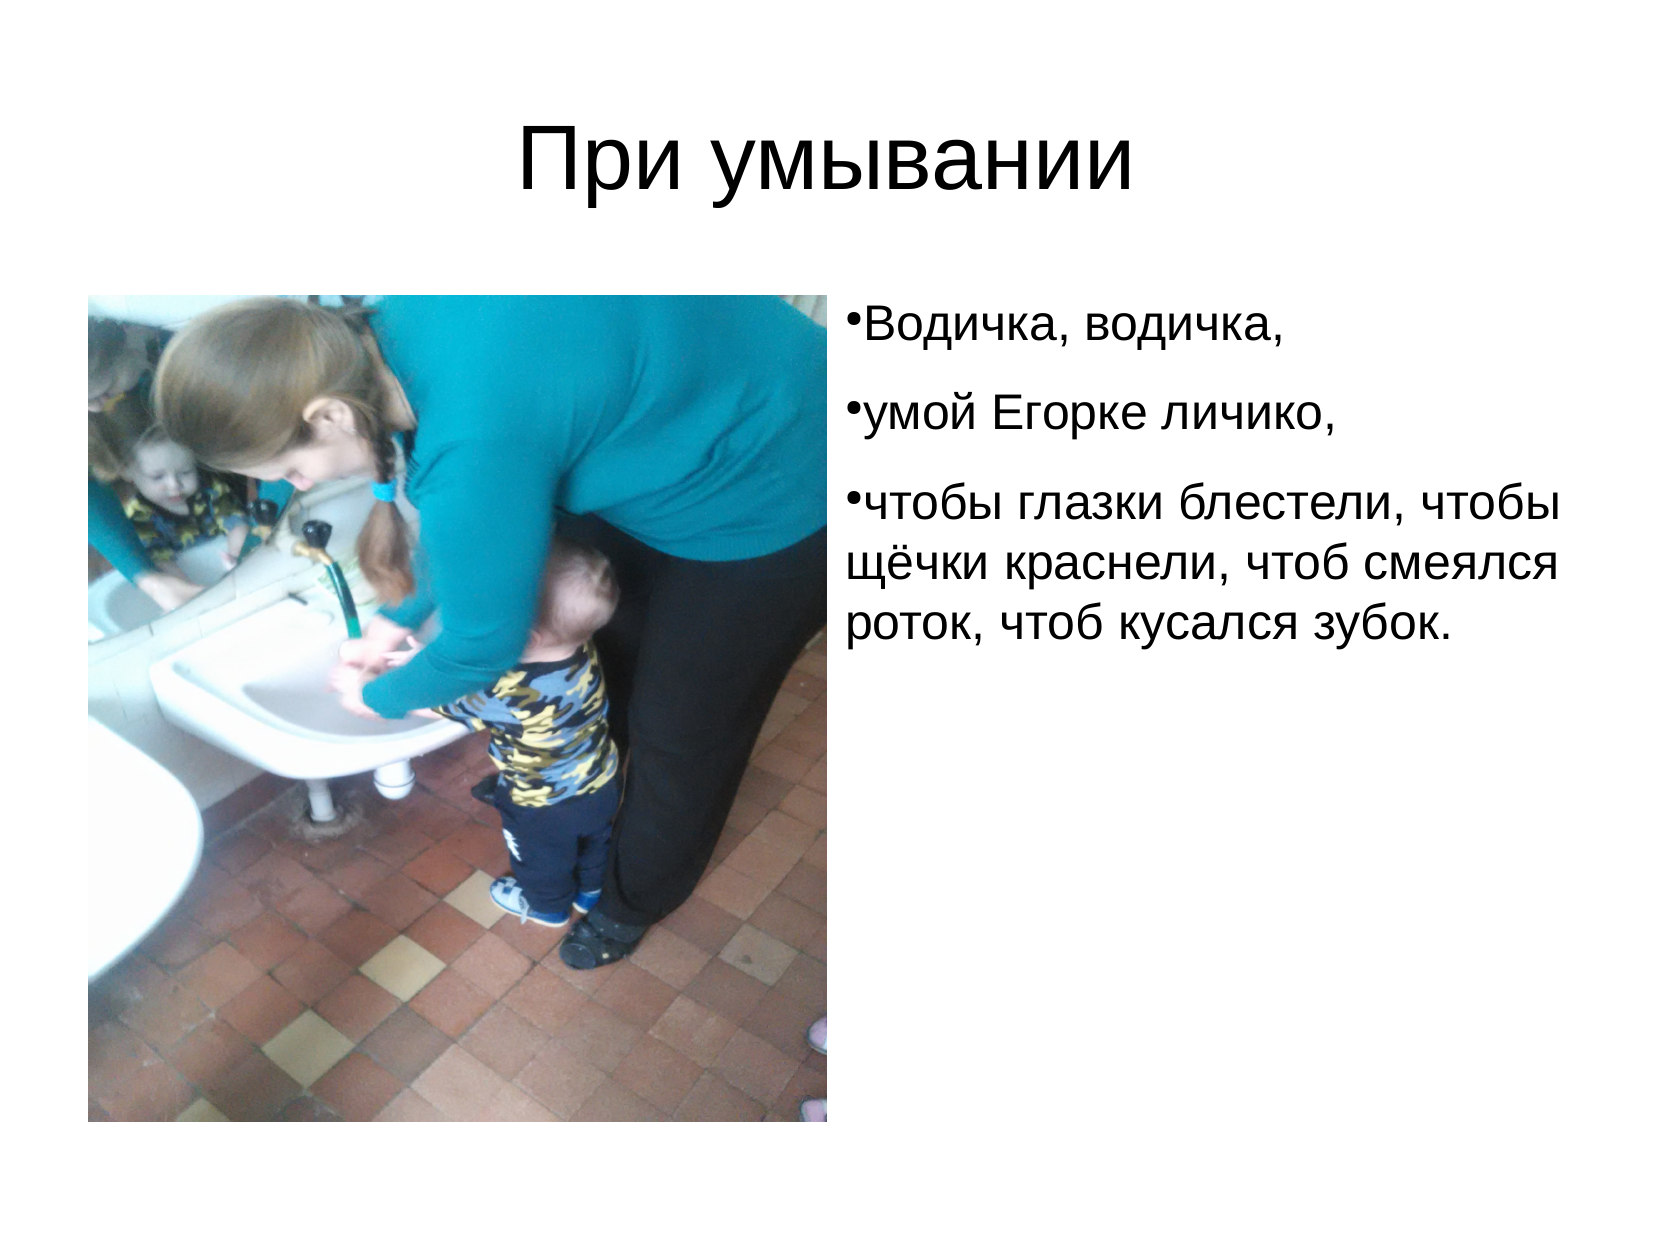

# При умывании
Водичка, водичка,
умой Егорке личико,
чтобы глазки блестели, чтобы щёчки краснели, чтоб смеялся роток, чтоб кусался зубок.